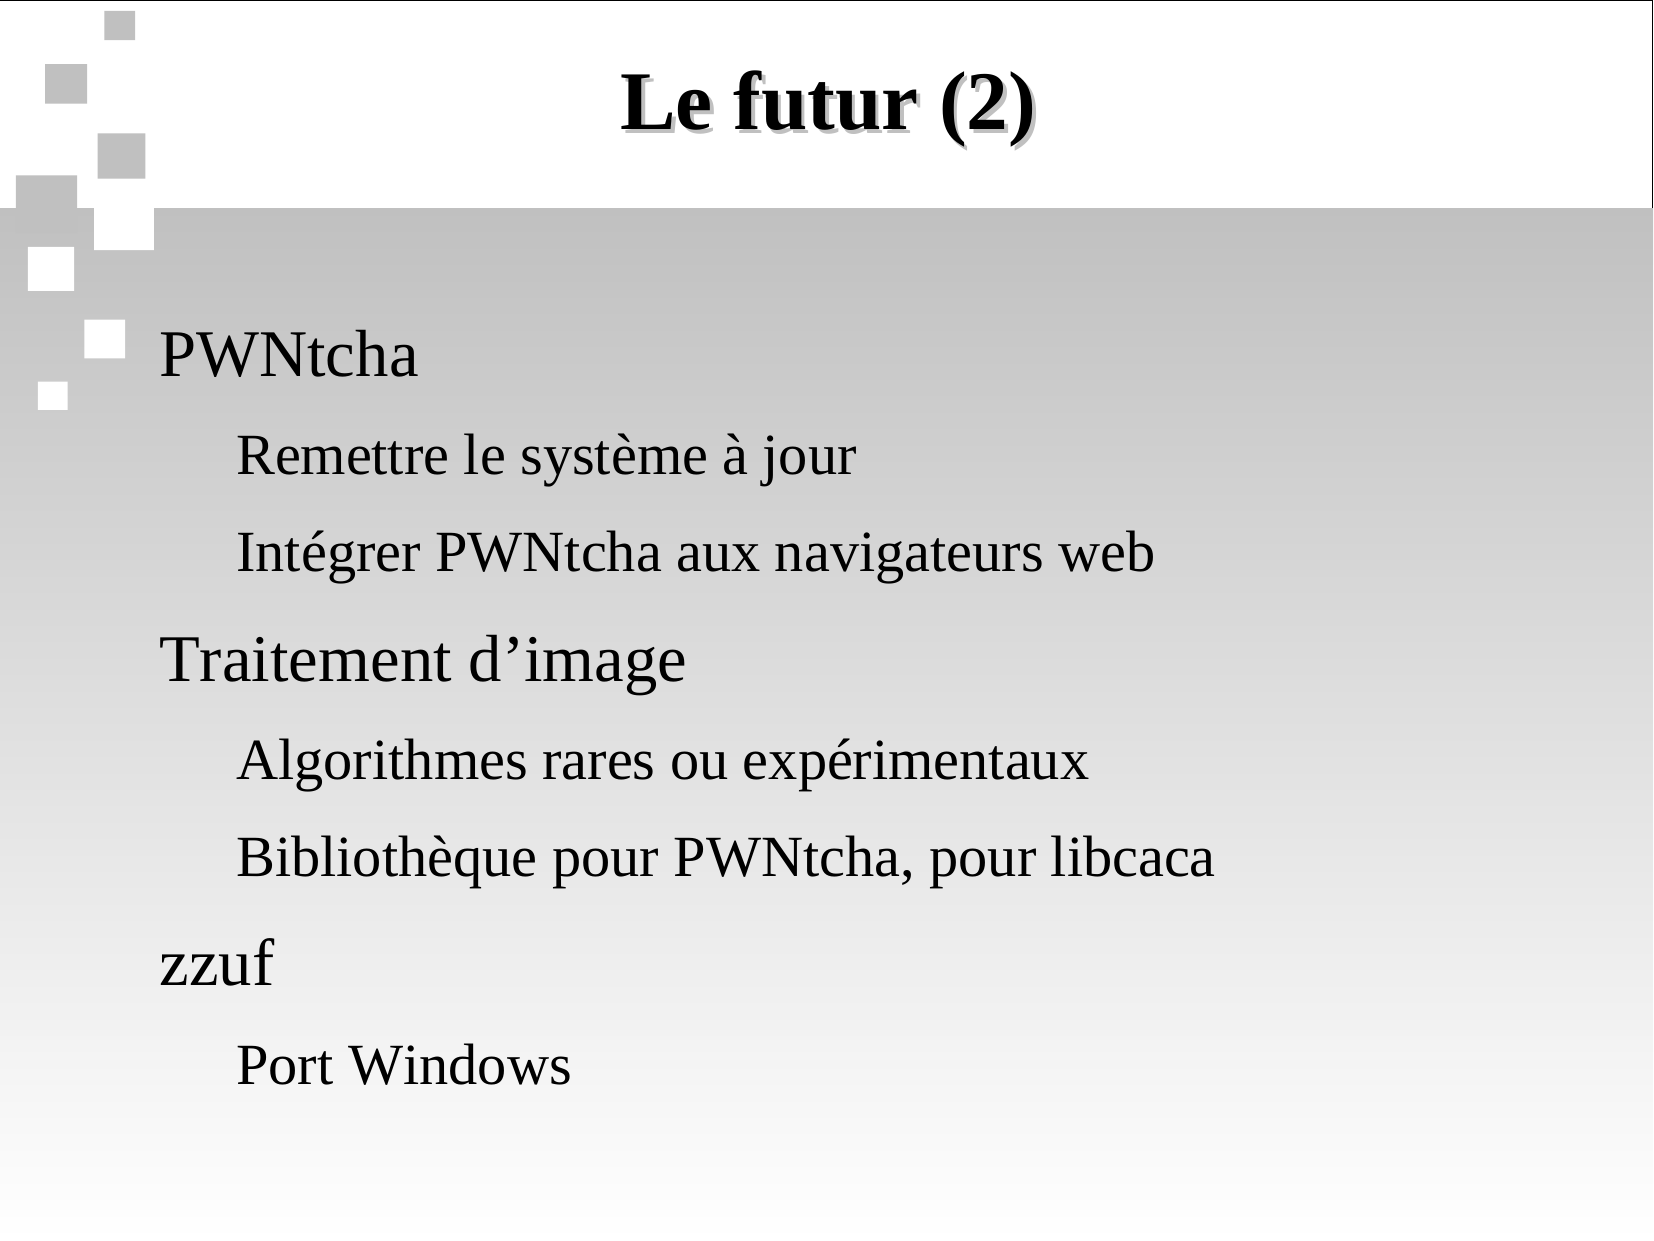

# Le futur (2)
PWNtcha
Remettre le système à jour
Intégrer PWNtcha aux navigateurs web
Traitement d’image
Algorithmes rares ou expérimentaux
Bibliothèque pour PWNtcha, pour libcaca
zzuf
Port Windows